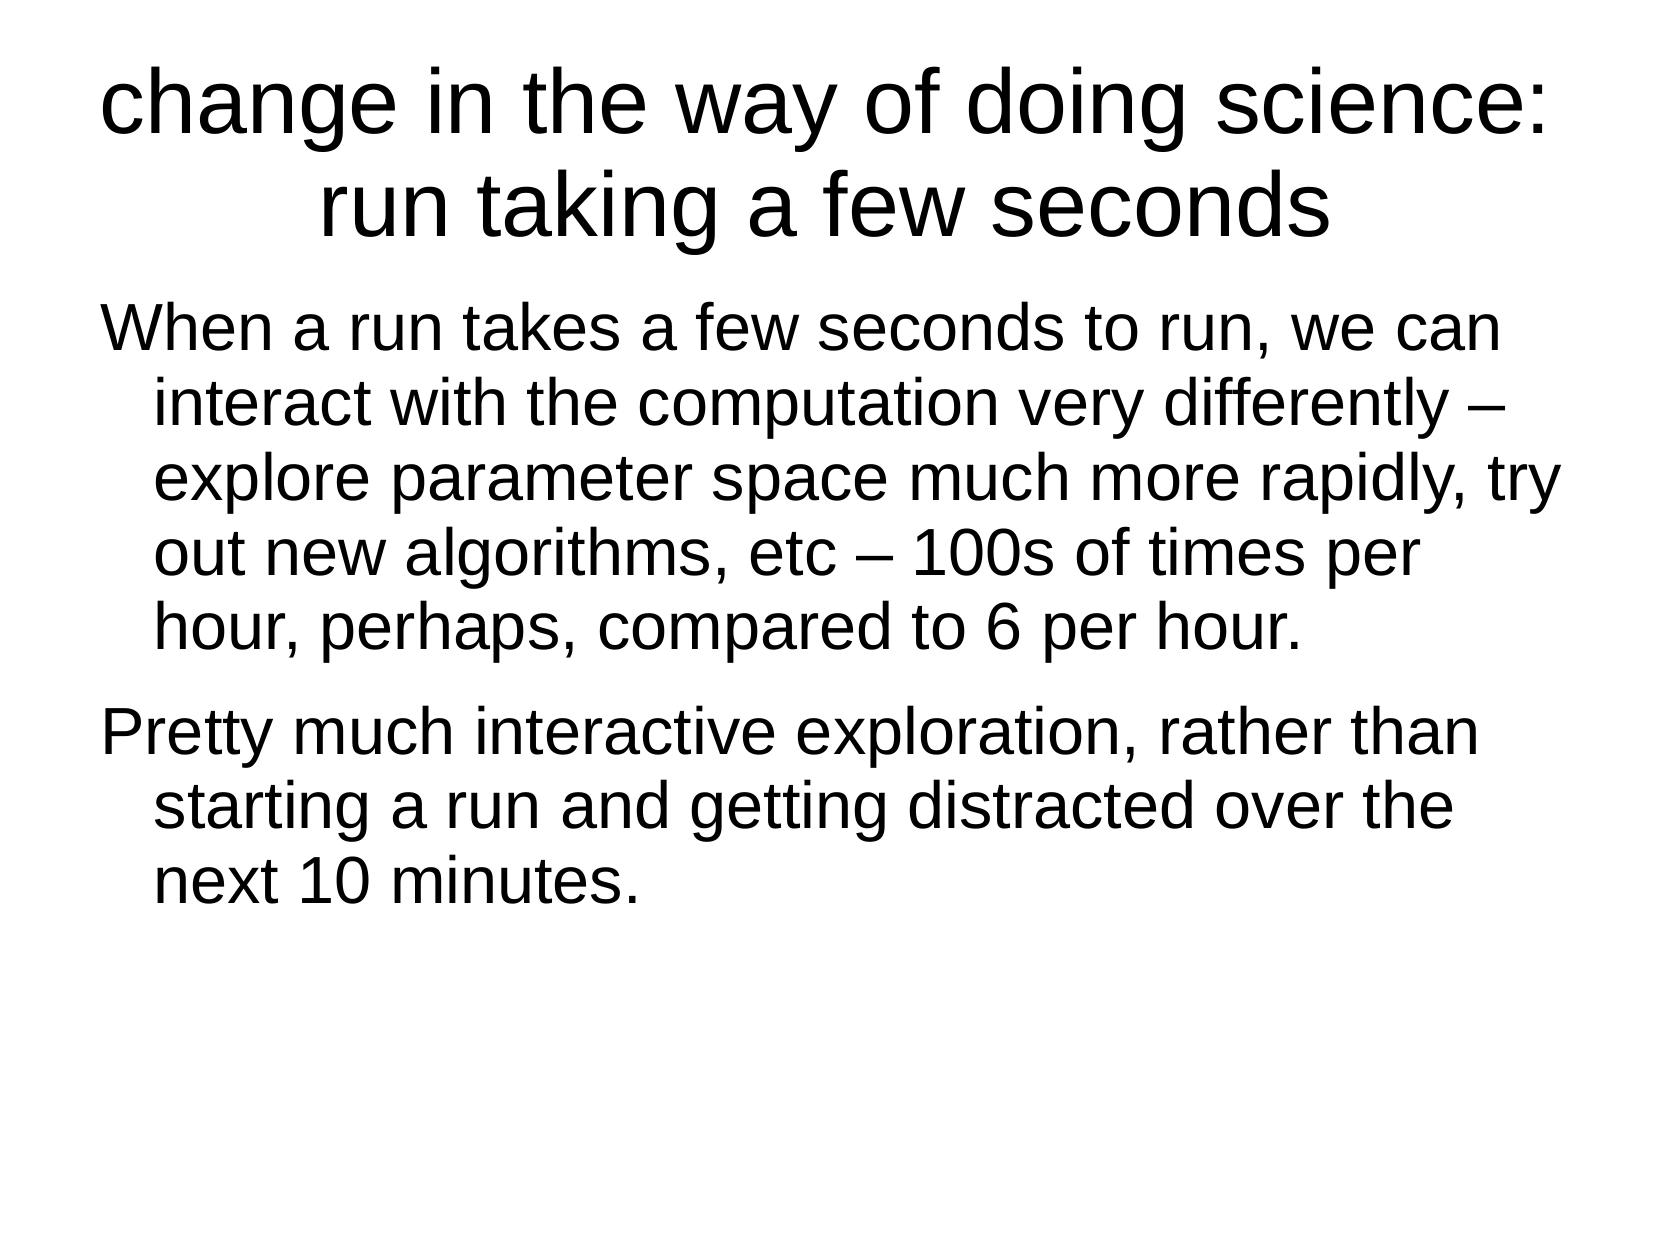

# change in the way of doing science: run taking a few seconds
When a run takes a few seconds to run, we can interact with the computation very differently – explore parameter space much more rapidly, try out new algorithms, etc – 100s of times per hour, perhaps, compared to 6 per hour.
Pretty much interactive exploration, rather than starting a run and getting distracted over the next 10 minutes.